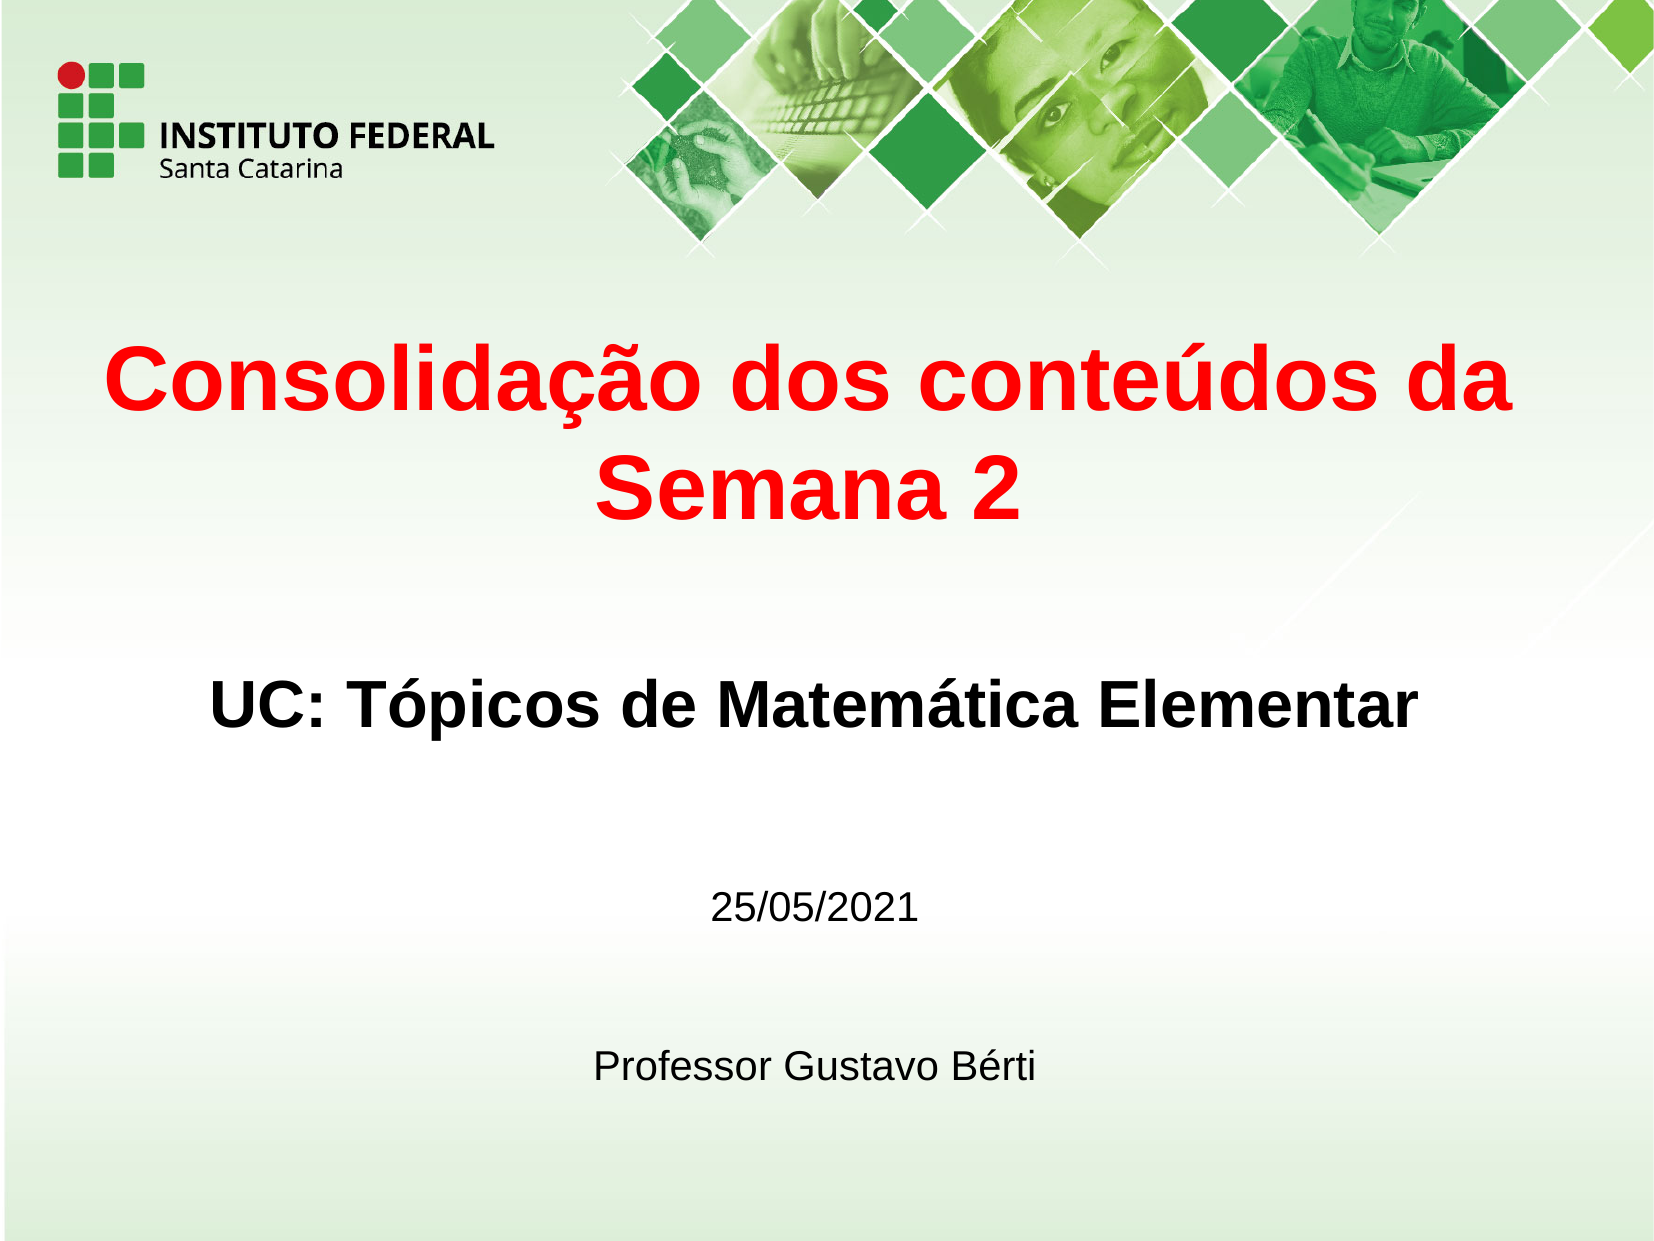

# Consolidação dos conteúdos da Semana 2
UC: Tópicos de Matemática Elementar
25/05/2021
Professor Gustavo Bérti